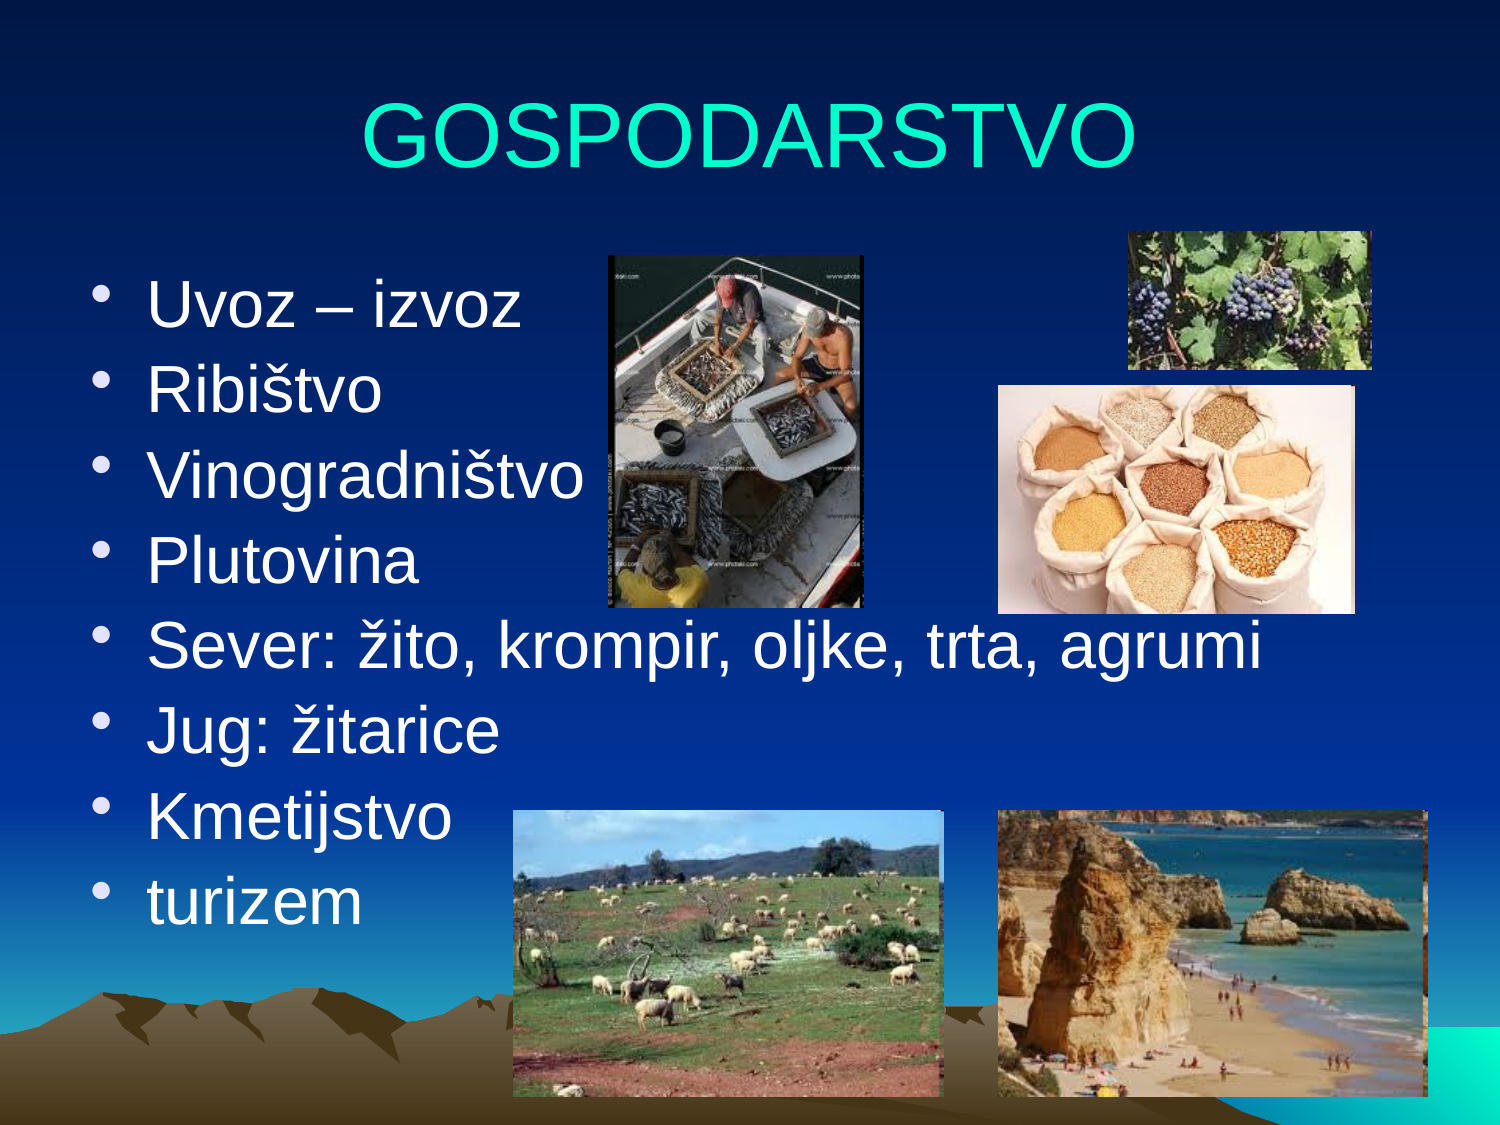

# GOSPODARSTVO
Uvoz – izvoz
Ribištvo
Vinogradništvo
Plutovina
Sever: žito, krompir, oljke, trta, agrumi
Jug: žitarice
Kmetijstvo
turizem